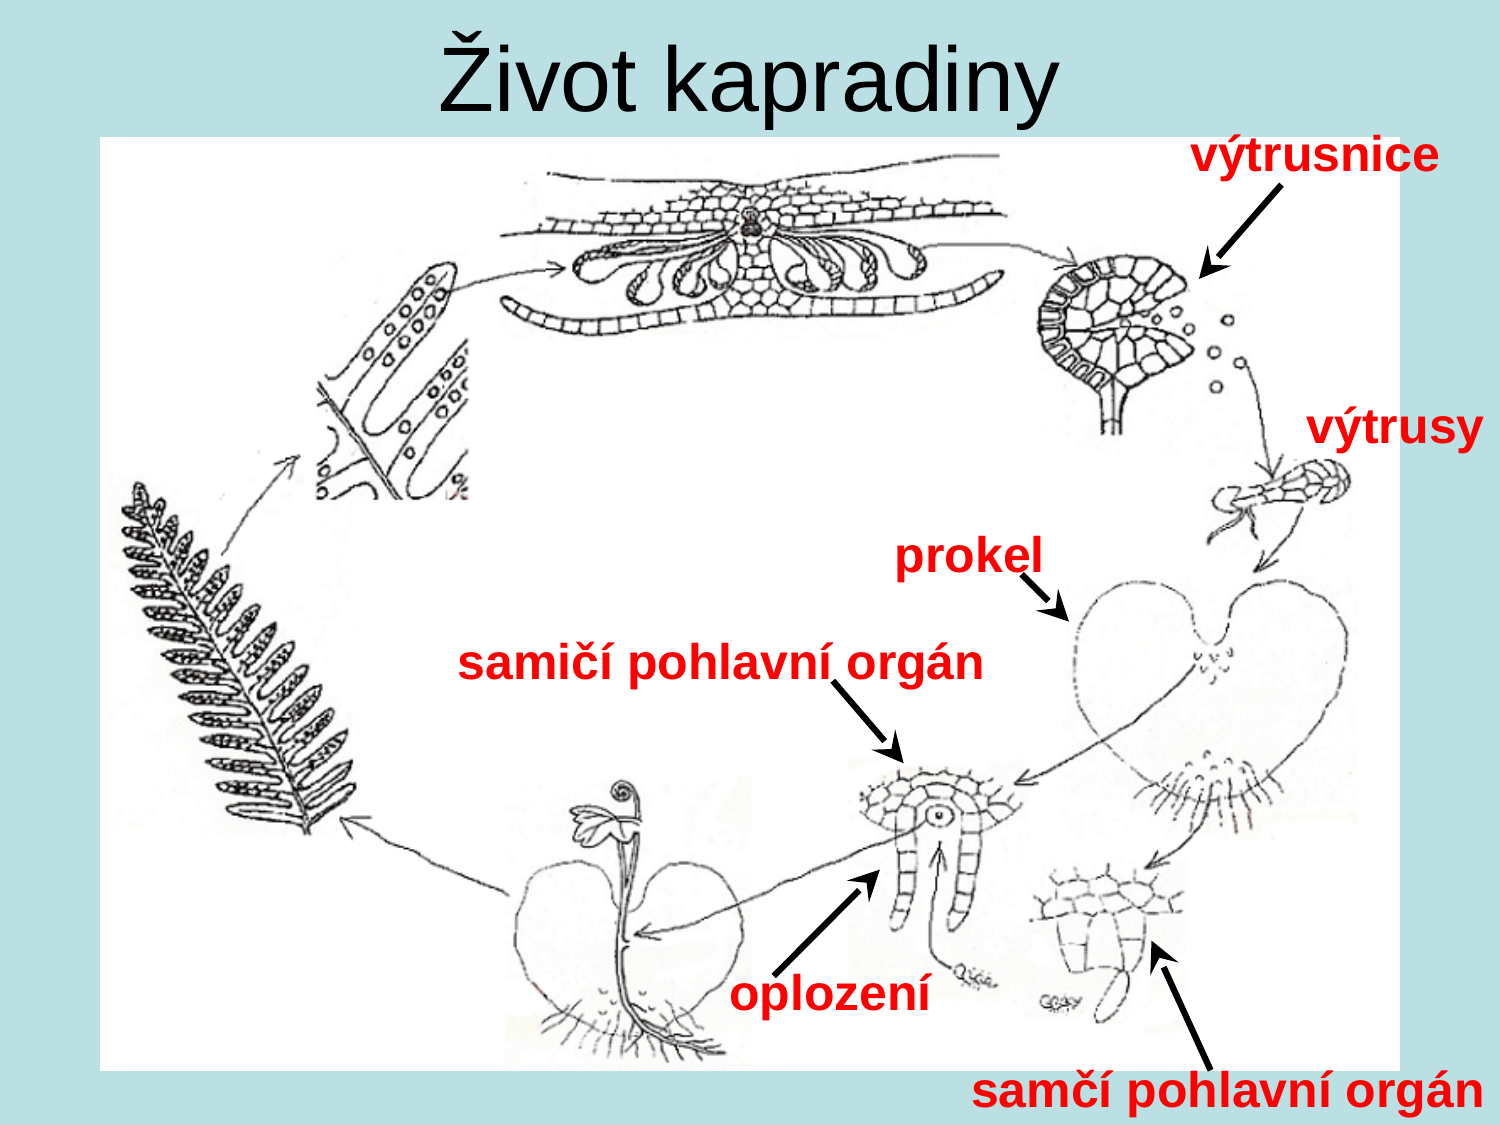

# Život kapradiny
výtrusnice
výtrusy
prokel
samičí pohlavní orgán
oplození
samčí pohlavní orgán